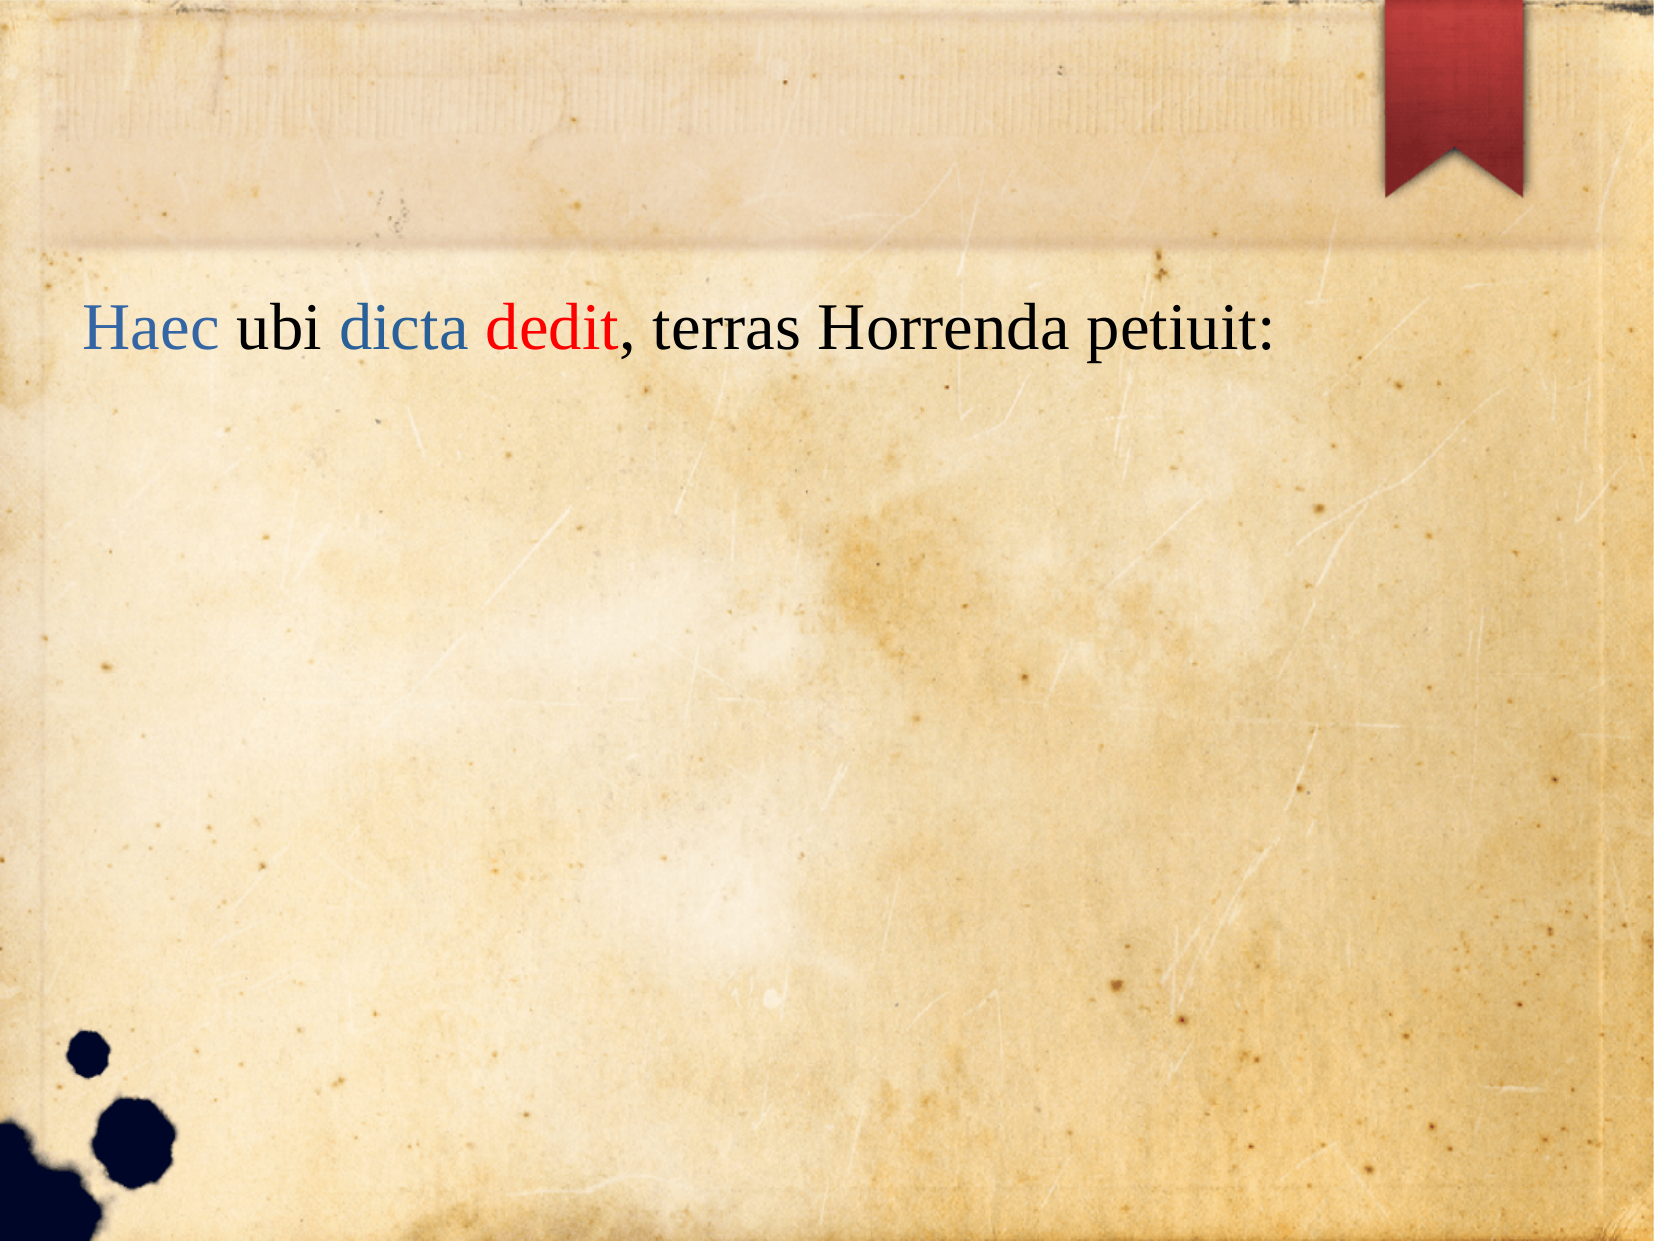

#
Haec ubi dicta dedit, terras Horrenda petiuit: